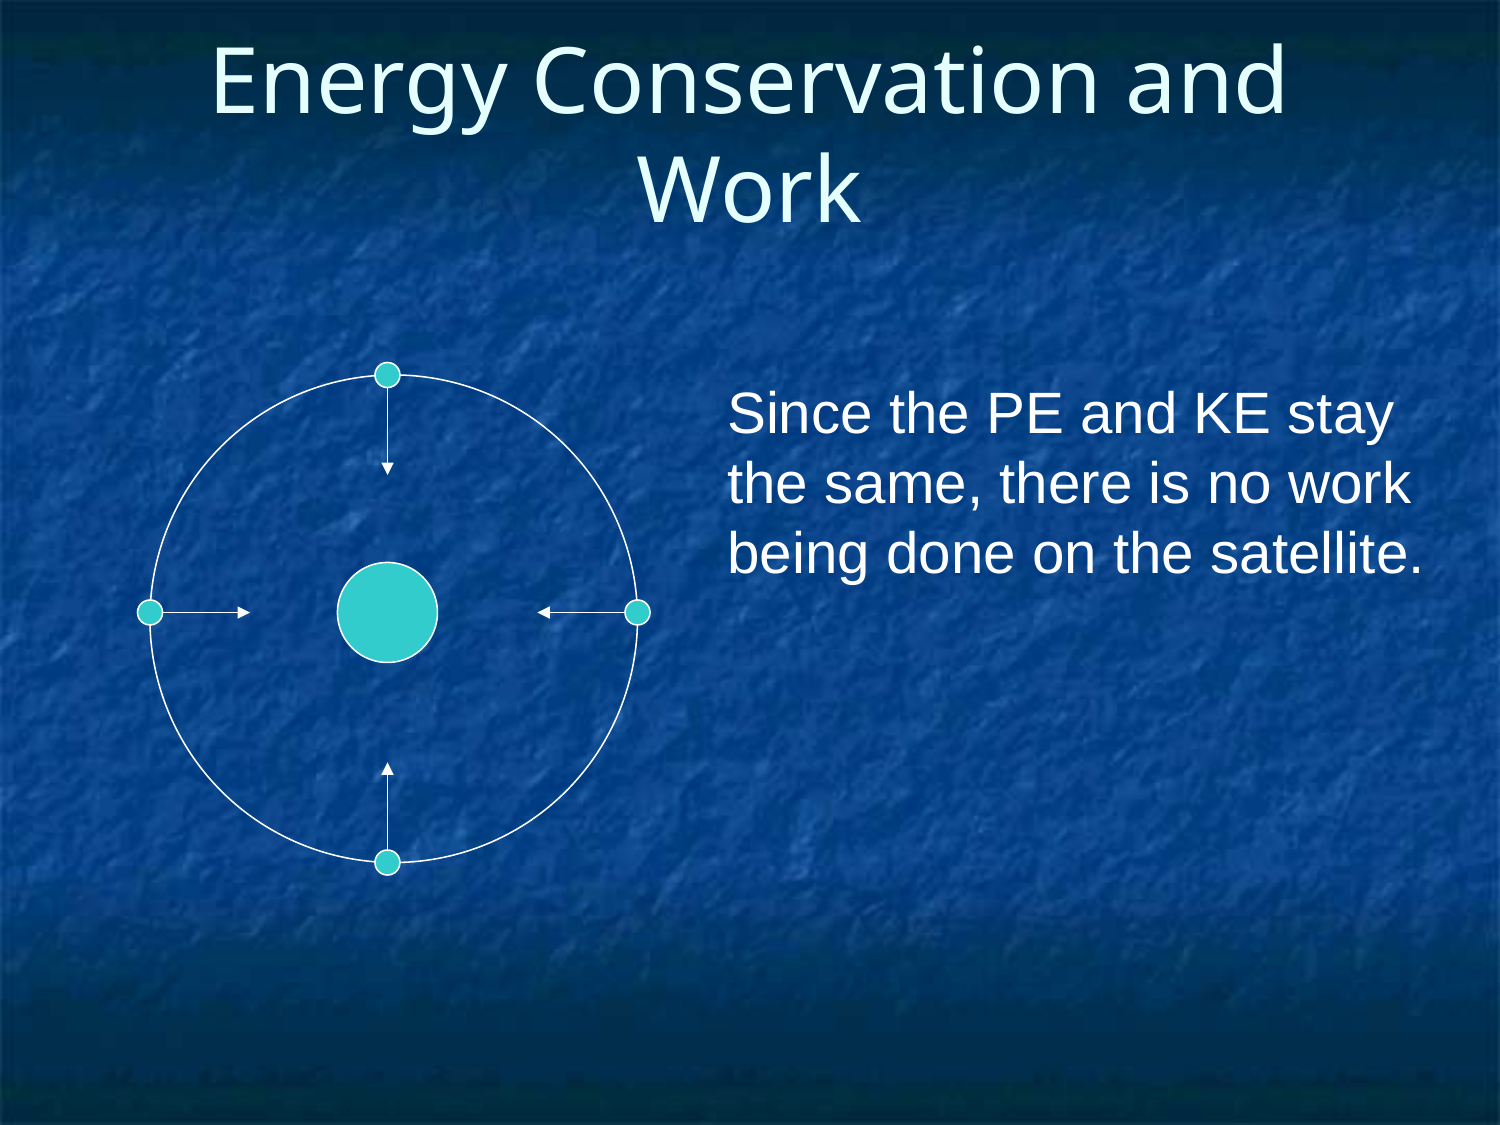

# Energy Conservation and Work
Since the PE and KE stay the same, there is no work being done on the satellite.